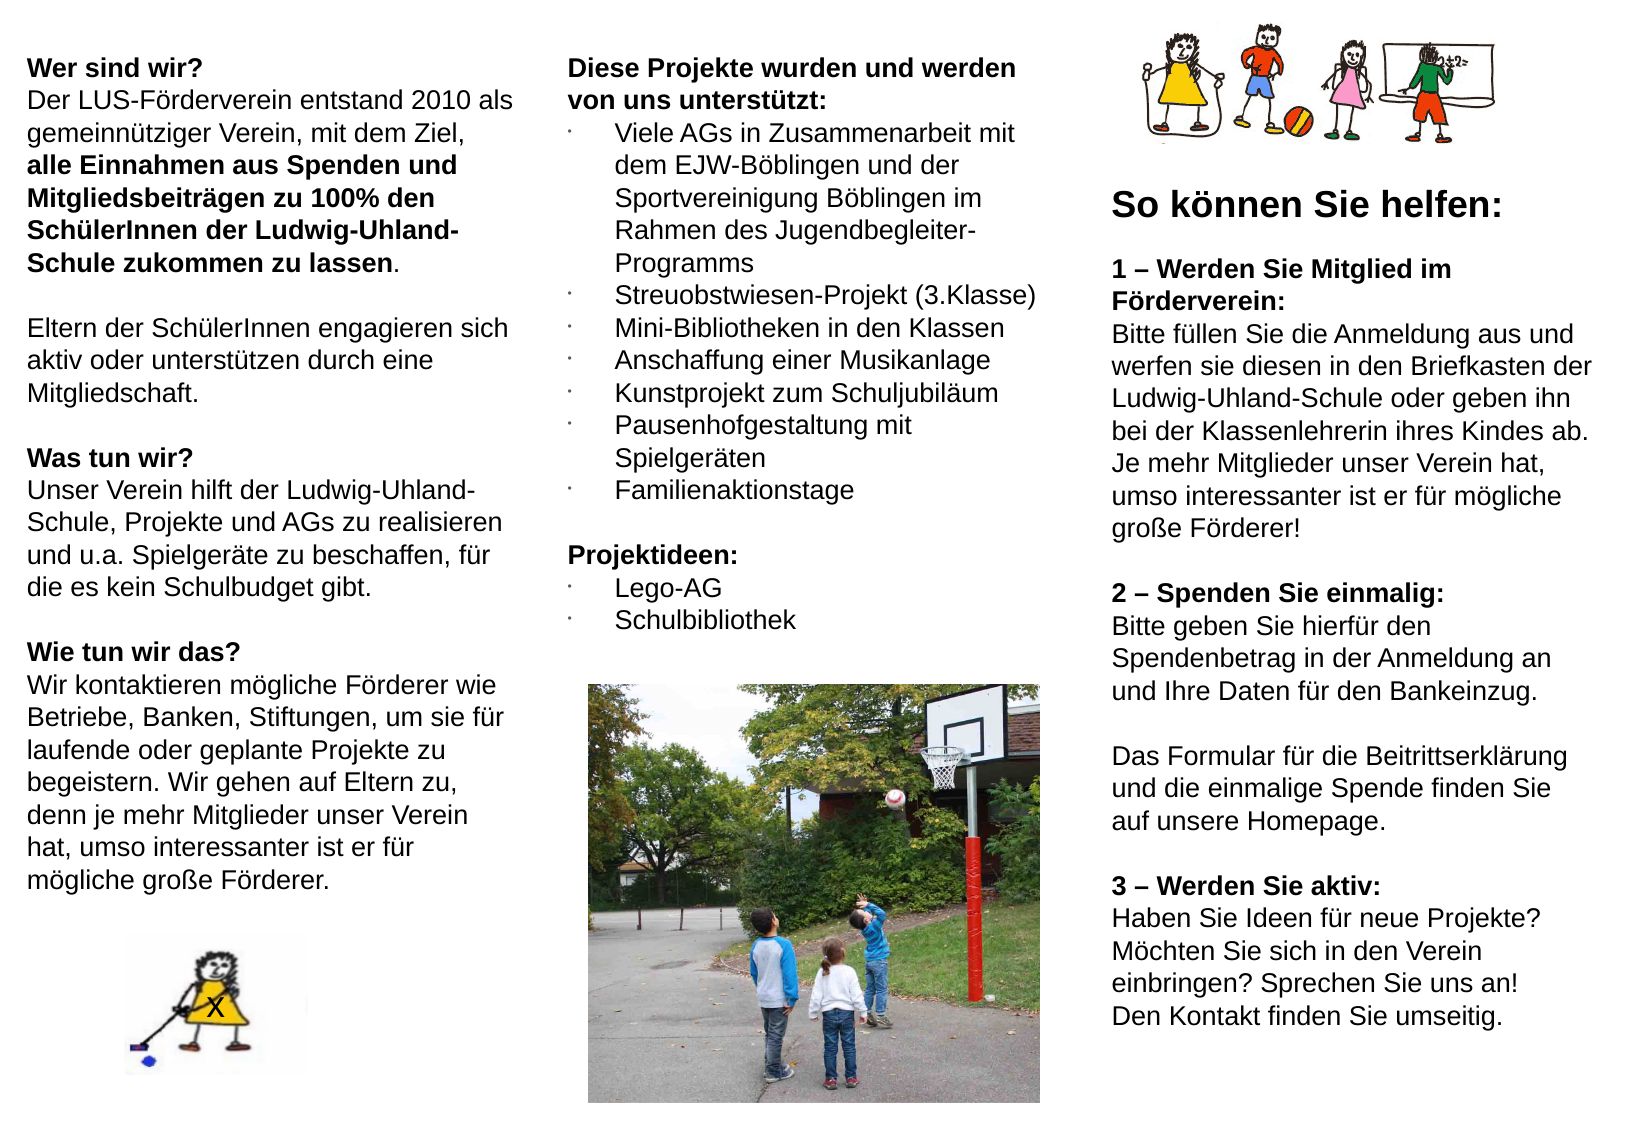

# Wer sind wir? Der LUS-Förderverein entstand 2010 als gemeinnütziger Verein, mit dem Ziel, alle Einnahmen aus Spenden und Mitgliedsbeiträgen zu 100% den SchülerInnen der Ludwig-Uhland-Schule zukommen zu lassen. Eltern der SchülerInnen engagieren sich aktiv oder unterstützen durch eine Mitgliedschaft. Was tun wir? Unser Verein hilft der Ludwig-Uhland-Schule, Projekte und AGs zu realisieren und u.a. Spielgeräte zu beschaffen, für die es kein Schulbudget gibt. Wie tun wir das? Wir kontaktieren mögliche Förderer wie Betriebe, Banken, Stiftungen, um sie für laufende oder geplante Projekte zu begeistern. Wir gehen auf Eltern zu, denn je mehr Mitglieder unser Verein hat, umso interessanter ist er für mögliche große Förderer.
Diese Projekte wurden und werden von uns unterstützt:
Viele AGs in Zusammenarbeit mit dem EJW-Böblingen und der Sportvereinigung Böblingen im Rahmen des Jugendbegleiter-Programms
Streuobstwiesen-Projekt (3.Klasse)
Mini-Bibliotheken in den Klassen
Anschaffung einer Musikanlage
Kunstprojekt zum Schuljubiläum
Pausenhofgestaltung mit Spielgeräten
Familienaktionstage
Projektideen:
Lego-AG
Schulbibliothek
So können Sie helfen:
1 – Werden Sie Mitglied im Förderverein:
Bitte füllen Sie die Anmeldung aus und werfen sie diesen in den Briefkasten der Ludwig-Uhland-Schule oder geben ihn bei der Klassenlehrerin ihres Kindes ab. Je mehr Mitglieder unser Verein hat, umso interessanter ist er für mögliche große Förderer!
2 – Spenden Sie einmalig:
Bitte geben Sie hierfür den Spendenbetrag in der Anmeldung an und Ihre Daten für den Bankeinzug.
Das Formular für die Beitrittserklärung und die einmalige Spende finden Sie auf unsere Homepage.
3 – Werden Sie aktiv:
Haben Sie Ideen für neue Projekte? Möchten Sie sich in den Verein einbringen? Sprechen Sie uns an!
Den Kontakt finden Sie umseitig.
x